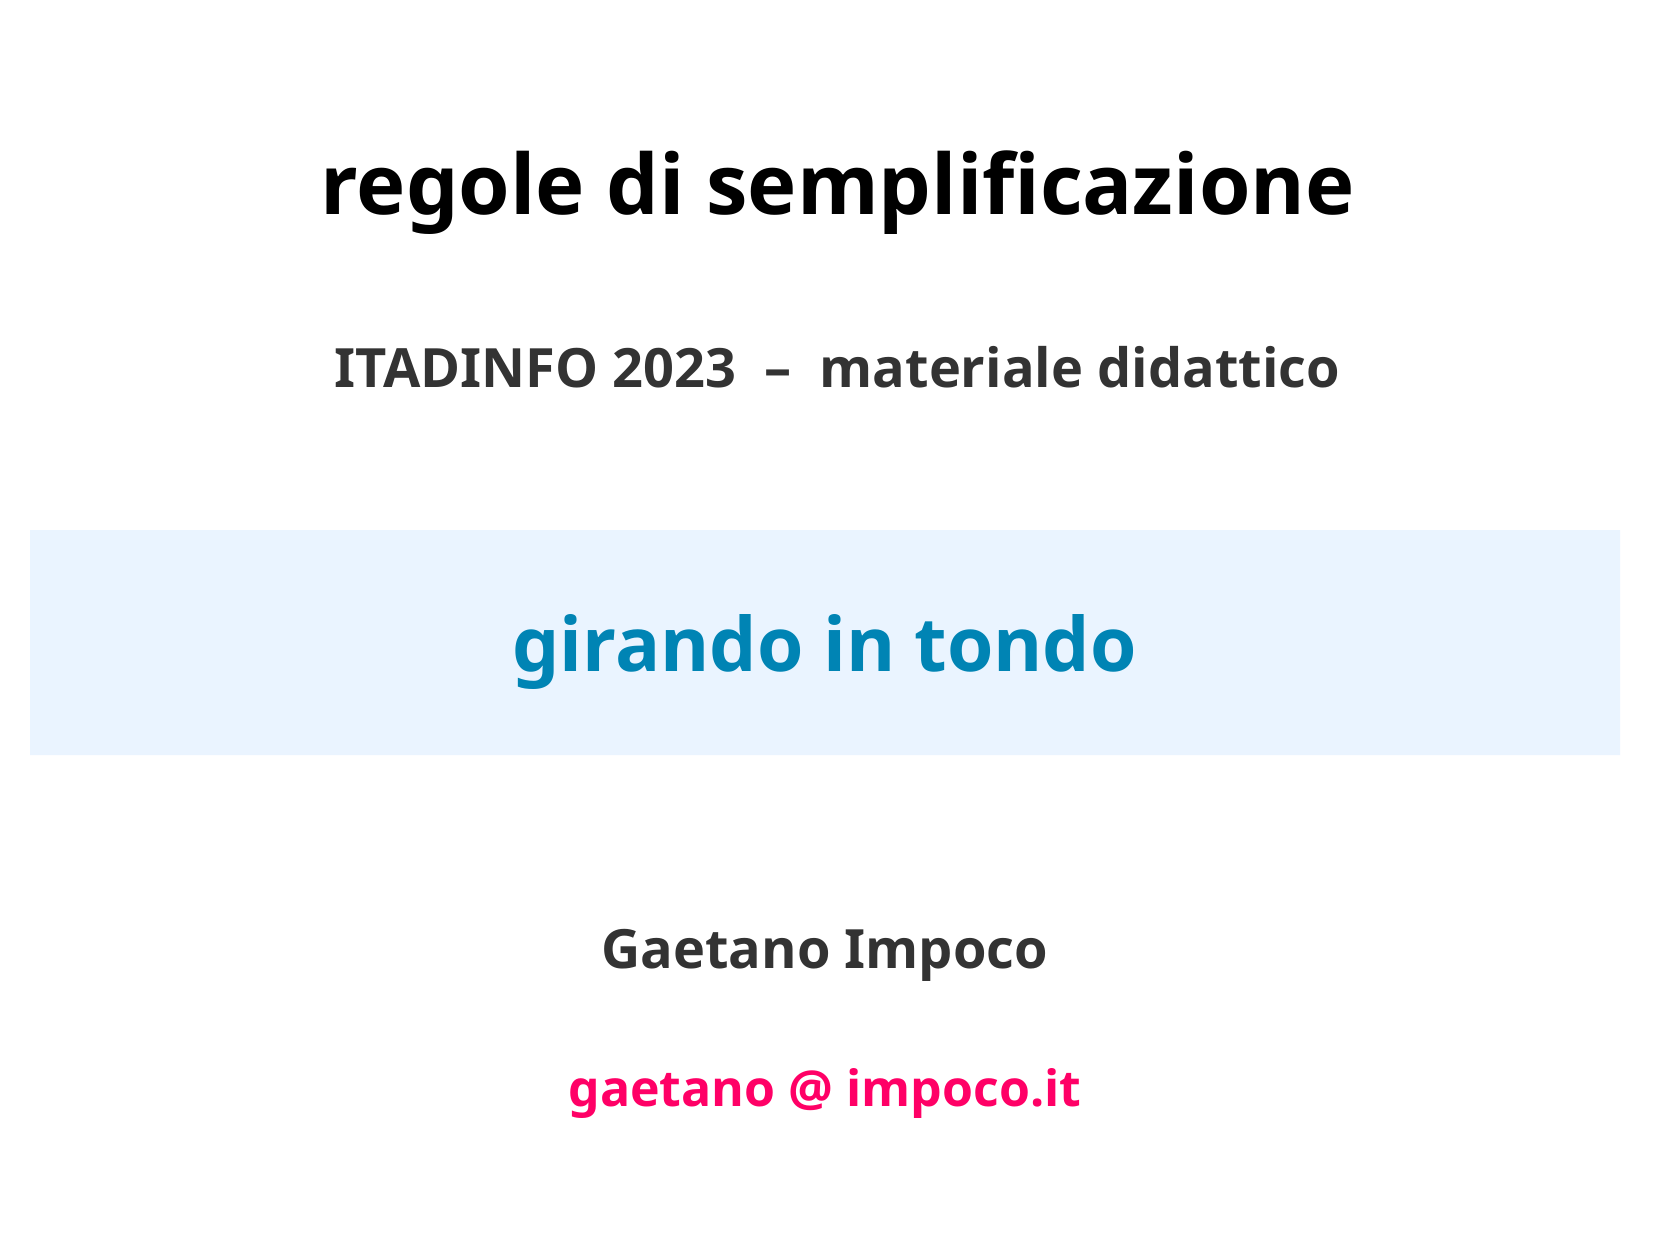

# regole di semplificazione
ITADINFO 2023 – materiale didattico
girando in tondo
Gaetano Impoco
gaetano @ impoco.it